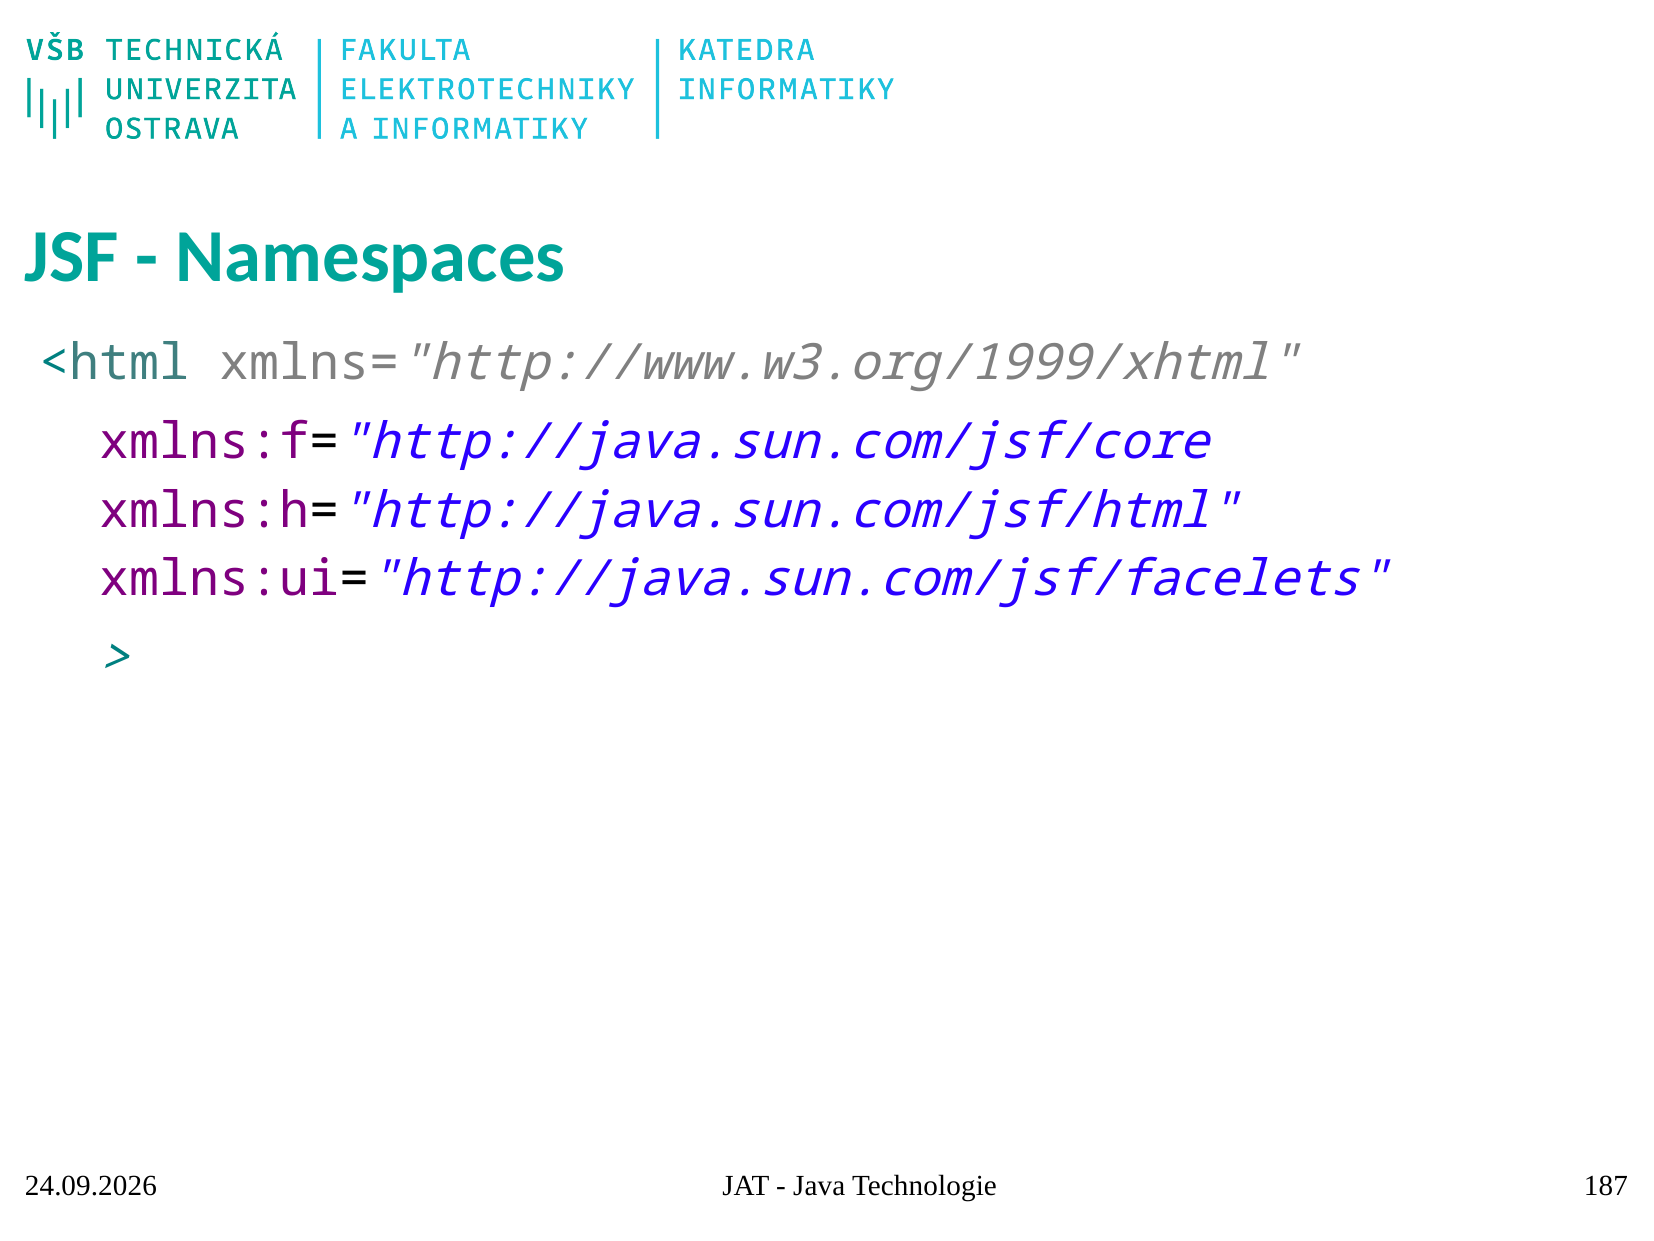

JSF - Namespaces
# <html xmlns="http://www.w3.org/1999/xhtml"
 xmlns:f="http://java.sun.com/jsf/core
 xmlns:h="http://java.sun.com/jsf/html"
 xmlns:ui="http://java.sun.com/jsf/facelets"
 >
JAT - Java Technologie
187